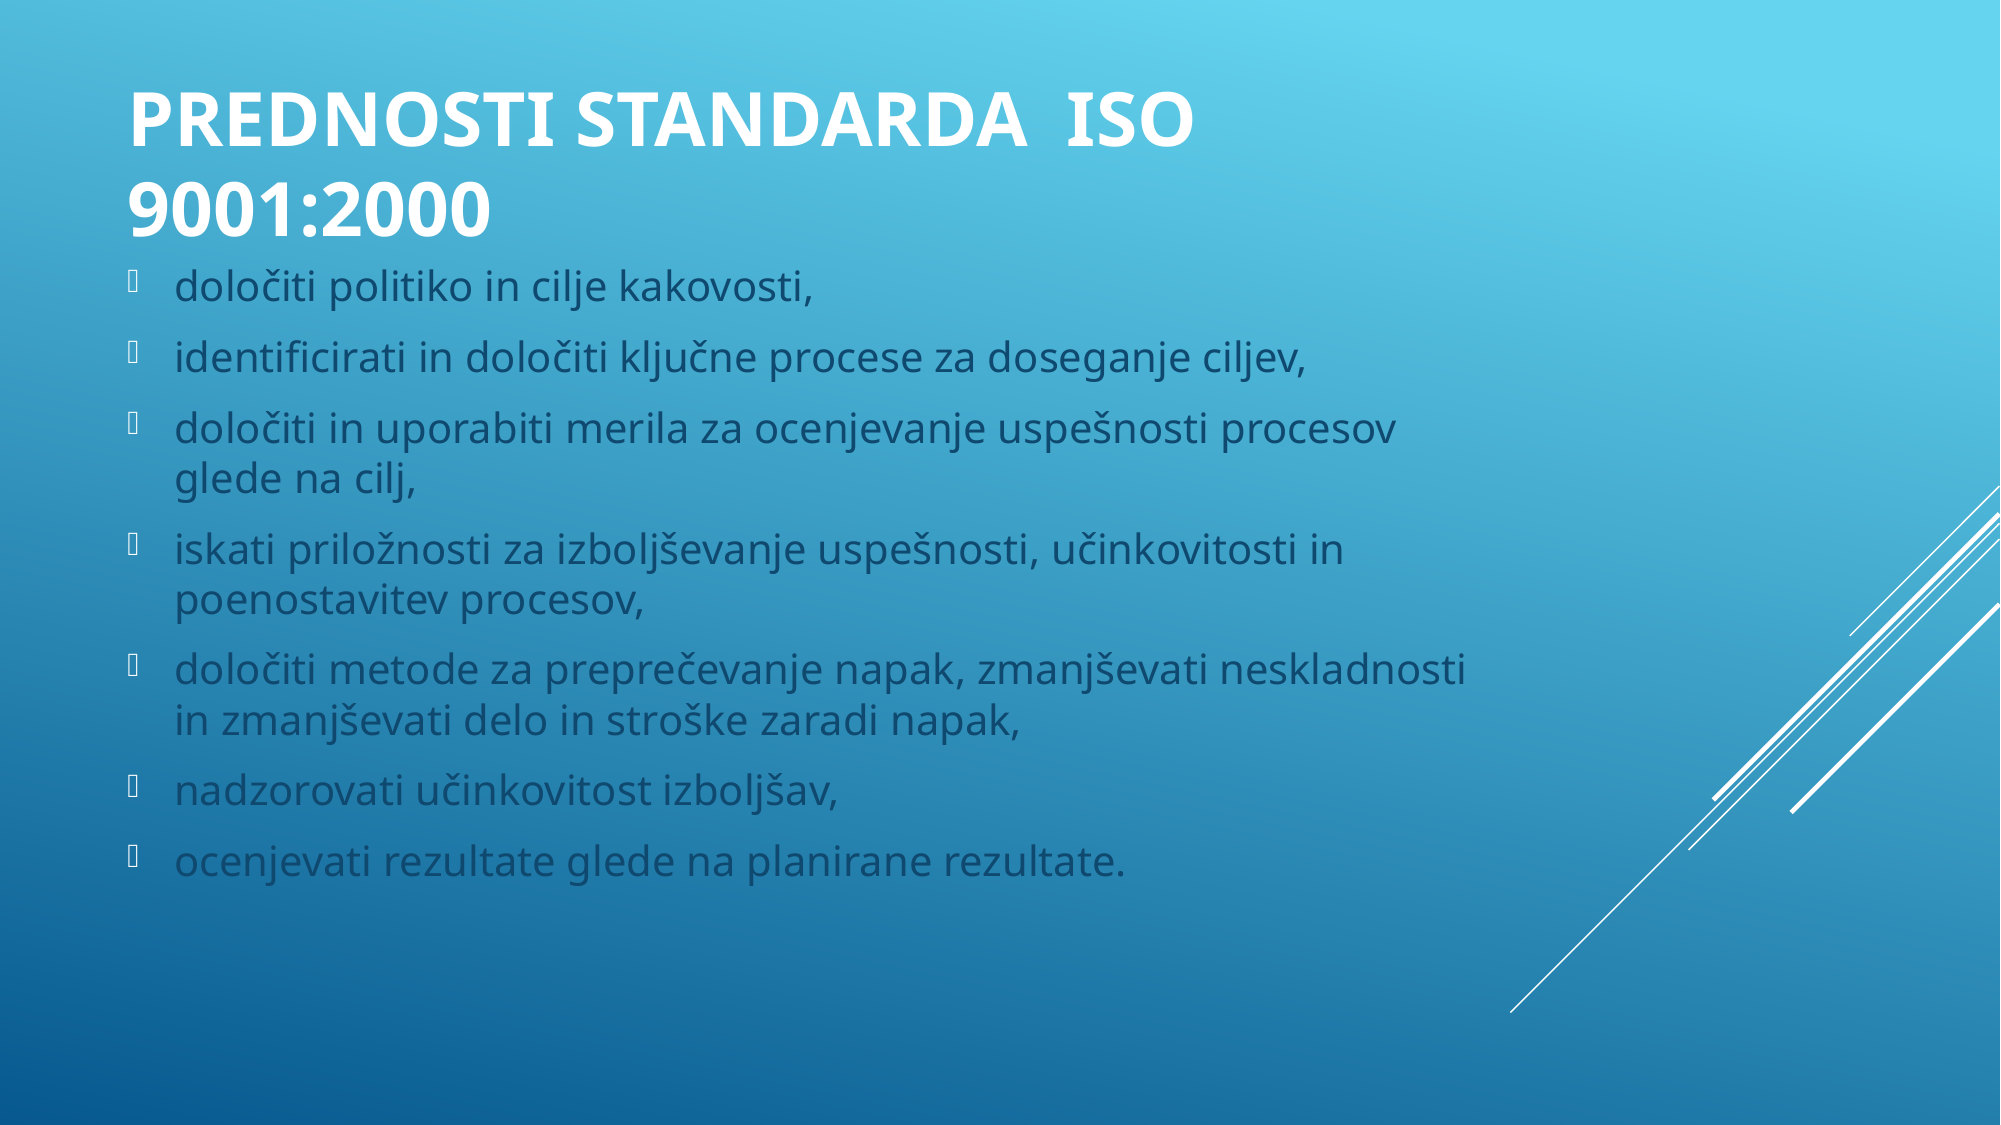

# Prednosti standarda  ISO 9001:2000
določiti politiko in cilje kakovosti,
identificirati in določiti ključne procese za doseganje ciljev,
določiti in uporabiti merila za ocenjevanje uspešnosti procesov glede na cilj,
iskati priložnosti za izboljševanje uspešnosti, učinkovitosti in poenostavitev procesov,
določiti metode za preprečevanje napak, zmanjševati neskladnosti in zmanjševati delo in stroške zaradi napak,
nadzorovati učinkovitost izboljšav,
ocenjevati rezultate glede na planirane rezultate.